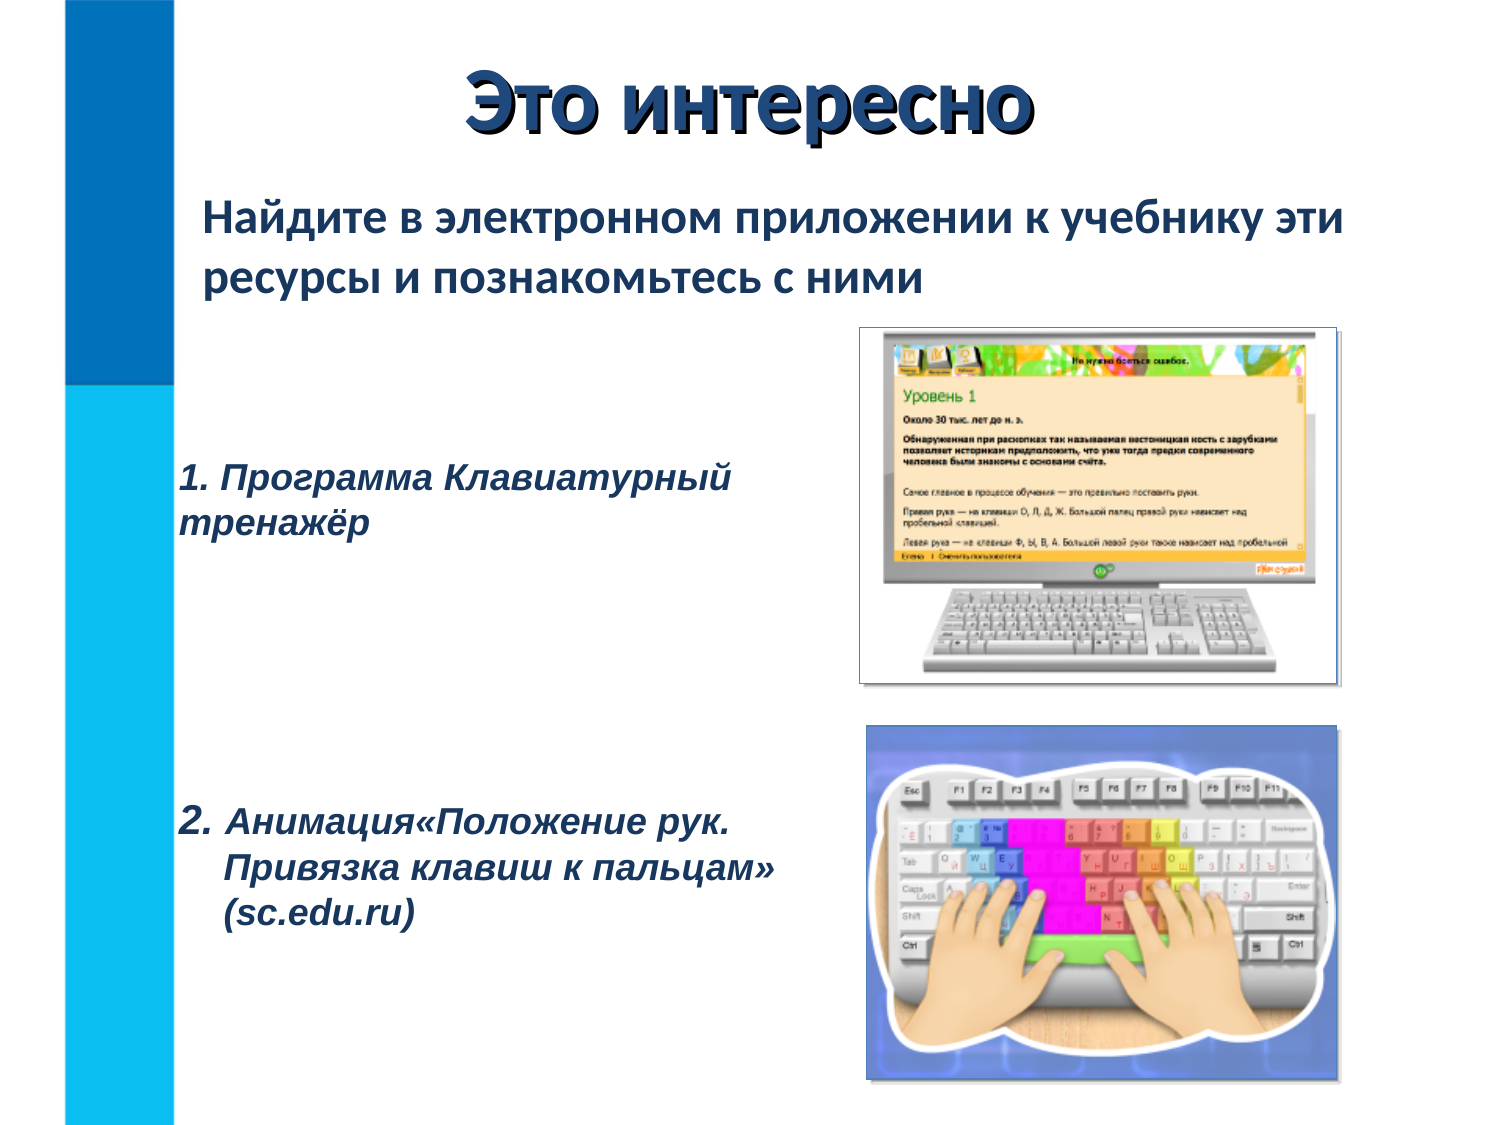

# Это интересно
Найдите в электронном приложении к учебнику эти ресурсы и познакомьтесь с ними
 Программа Клавиатурный 	тренажёр
2. Анимация«Положение рук. Привязка клавиш к пальцам» (sc.edu.ru)